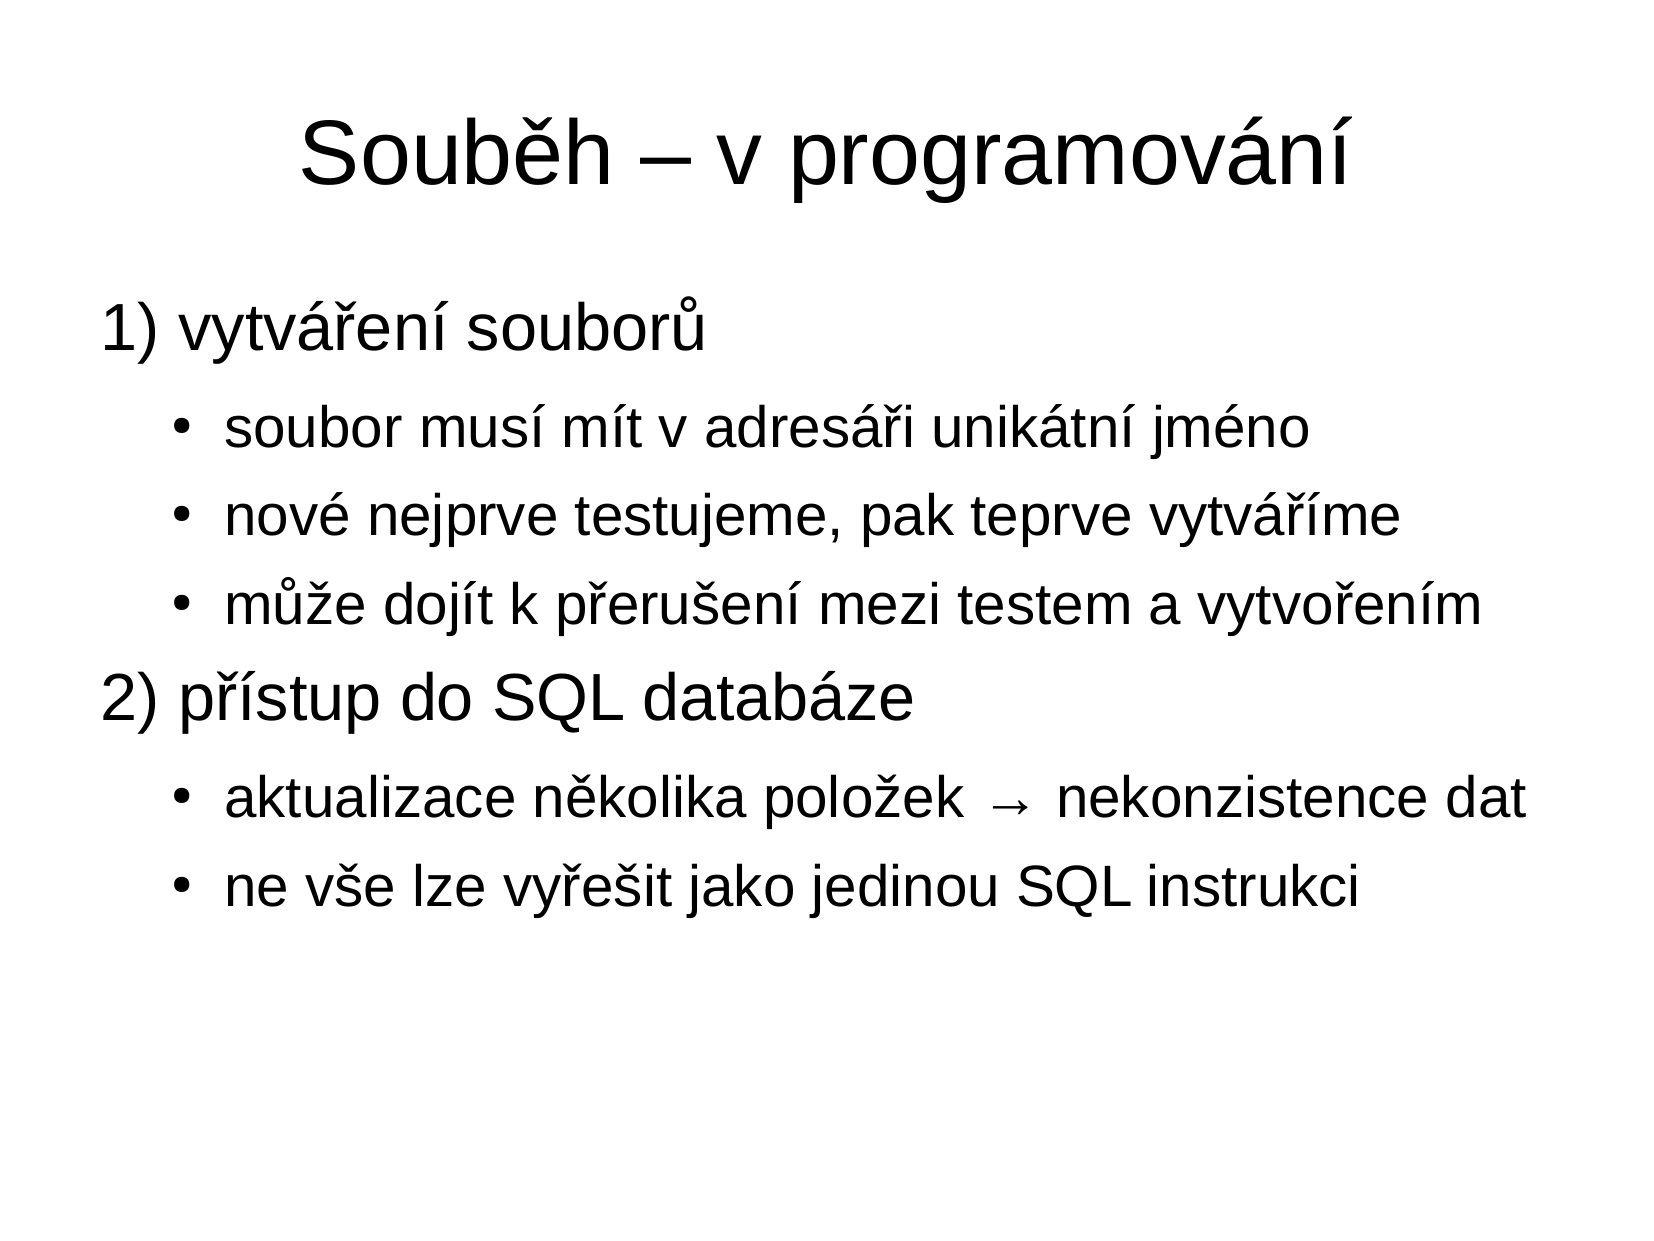

# Souběh – v programování
 vytváření souborů
soubor musí mít v adresáři unikátní jméno
nové nejprve testujeme, pak teprve vytváříme
může dojít k přerušení mezi testem a vytvořením
 přístup do SQL databáze
aktualizace několika položek → nekonzistence dat
ne vše lze vyřešit jako jedinou SQL instrukci